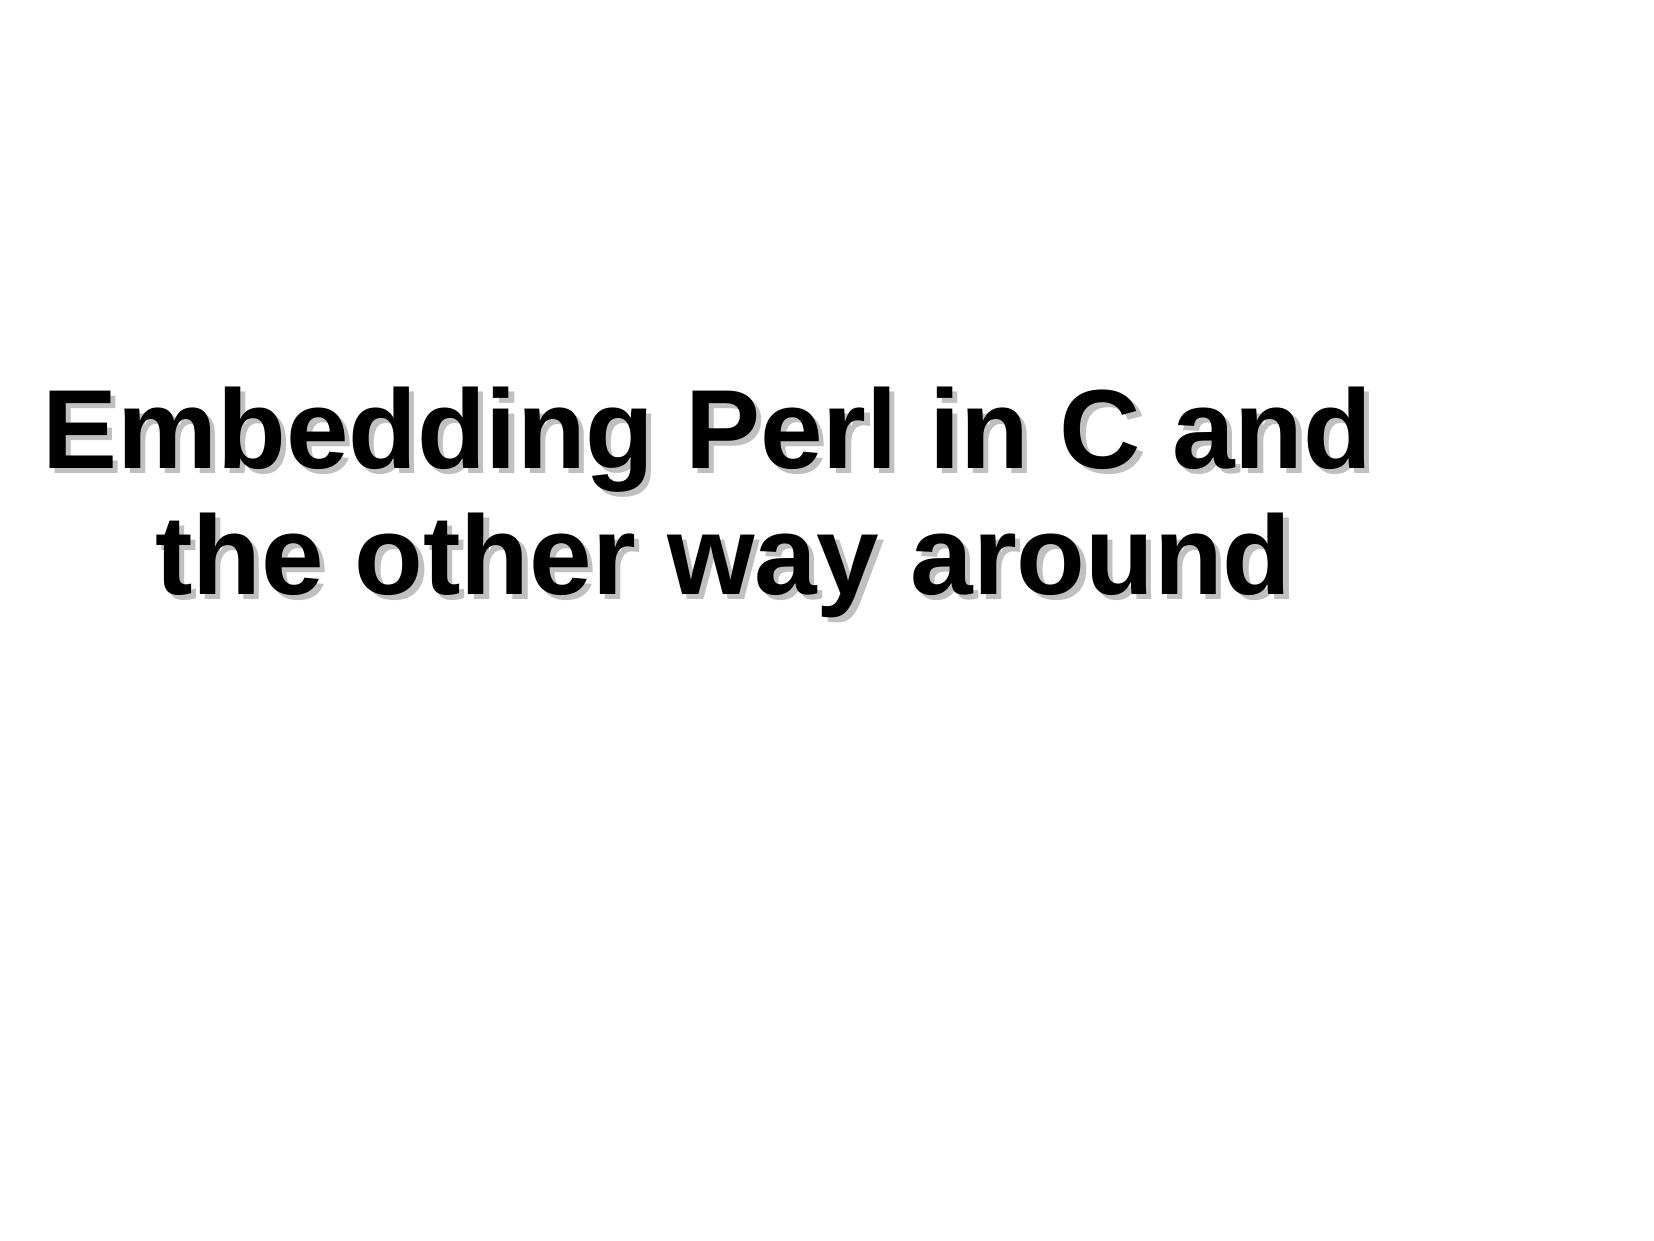

# Embedding Perl in C and the other way around
Marian Marinov(mm@1h.com
Co-Founder and CIO of 1H Ltd.